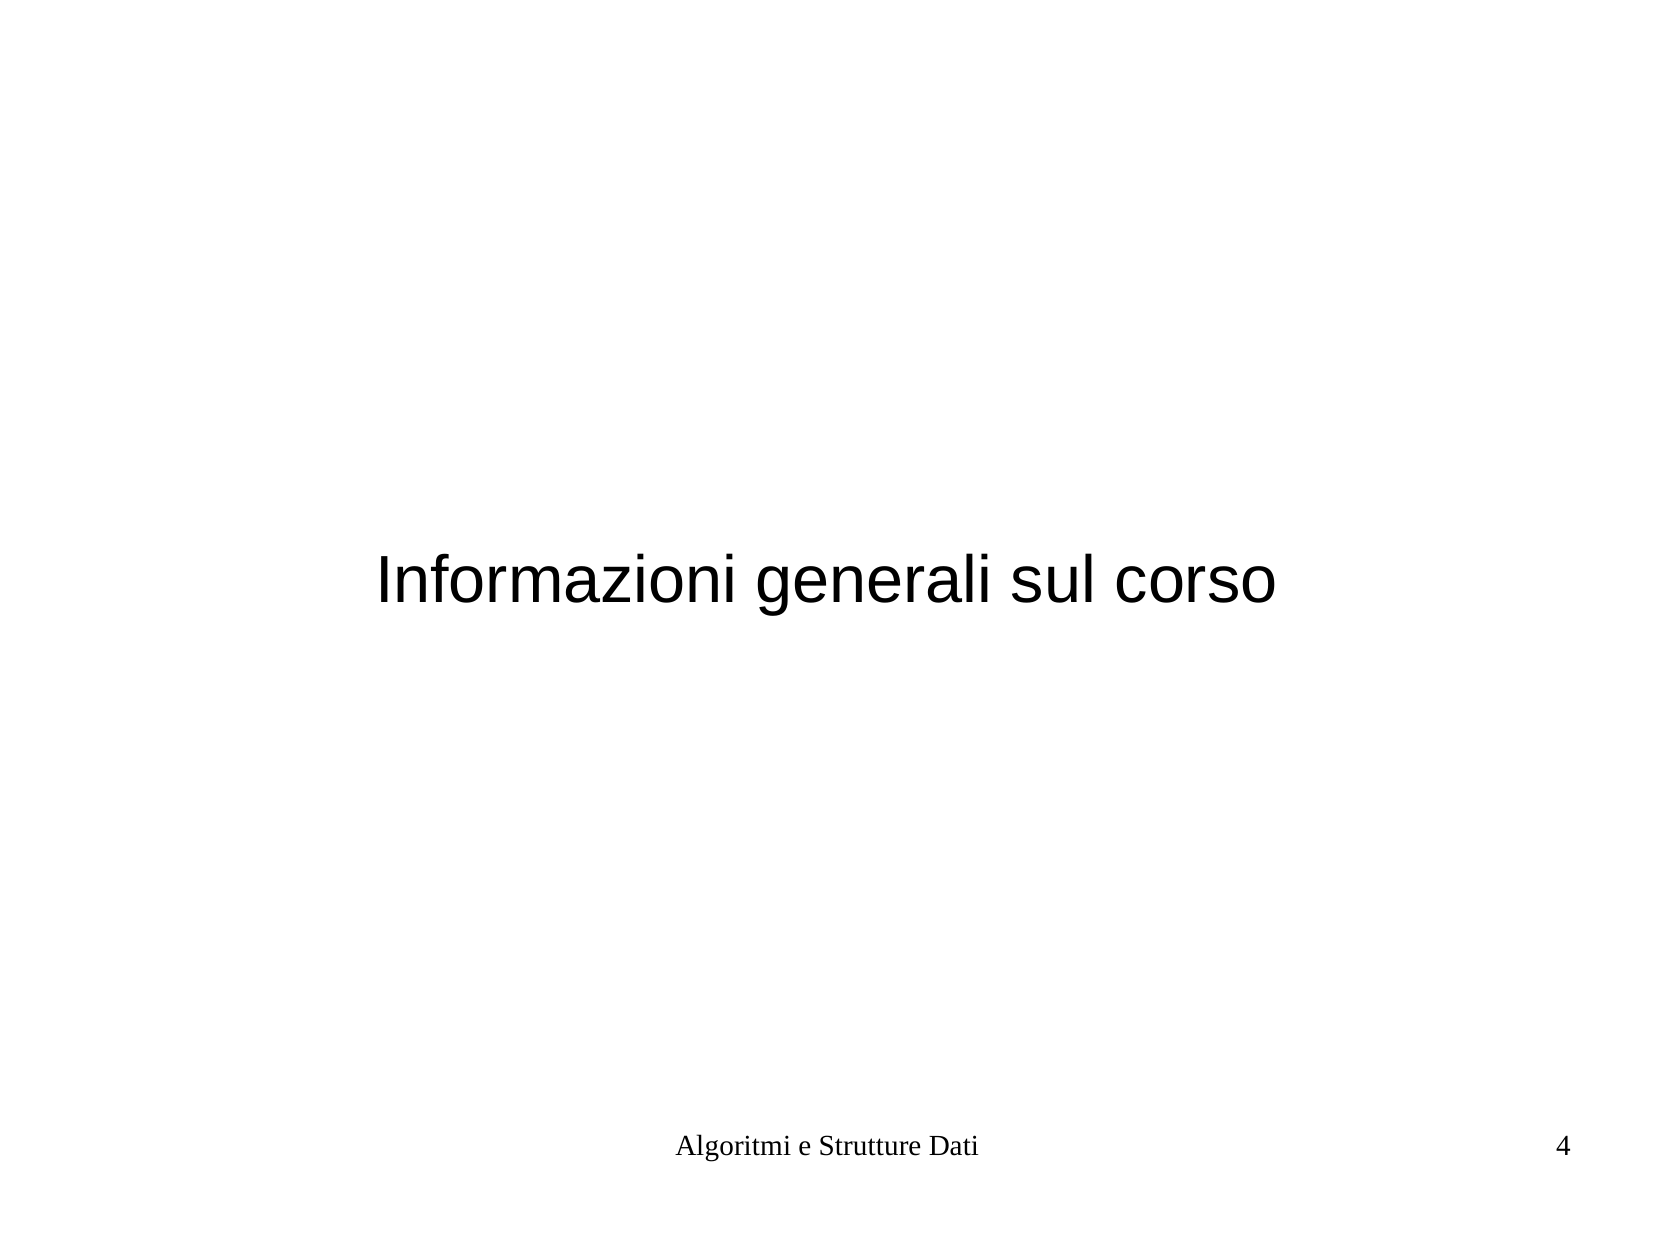

# Informazioni generali sul corso
Algoritmi e Strutture Dati
4